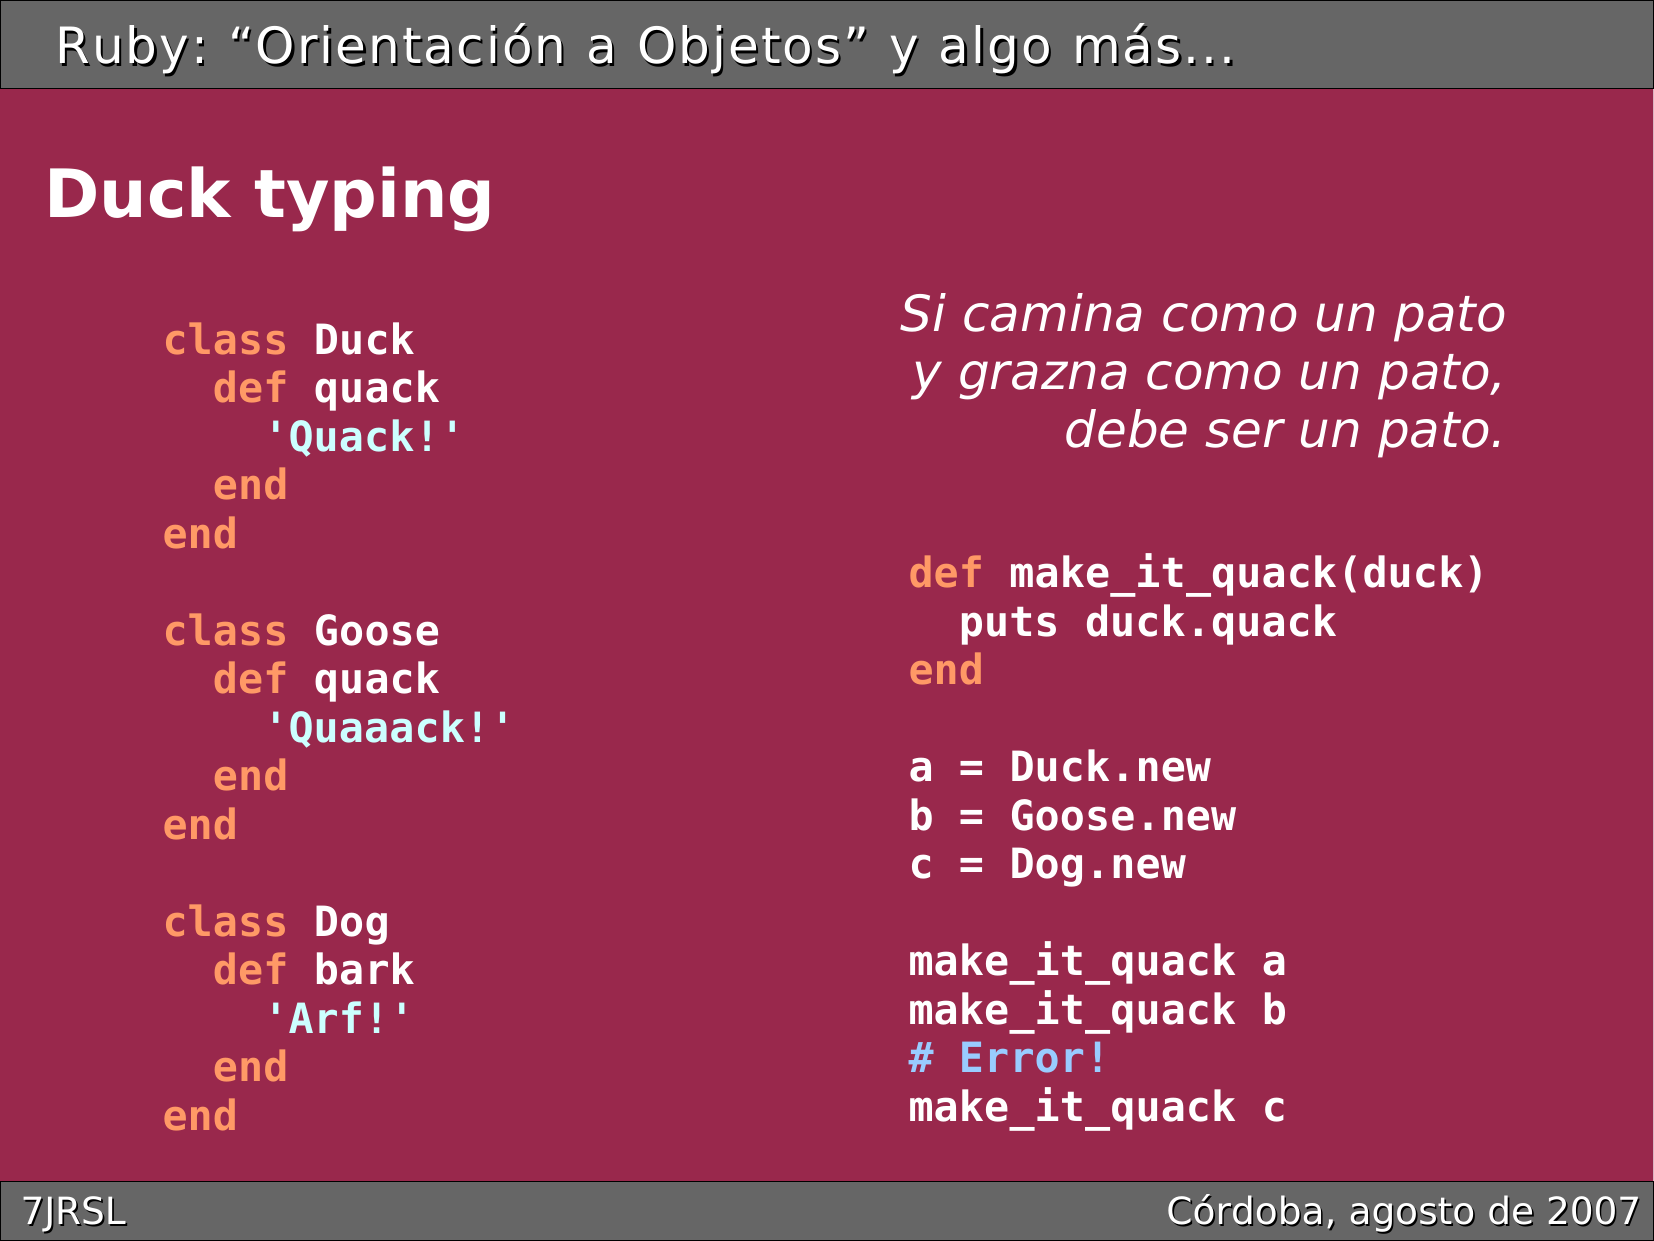

Ruby: “Orientación a Objetos” y algo más...
Duck typing
Si camina como un pato
y grazna como un pato,
debe ser un pato.
class Duck
 def quack
 'Quack!'
 end
end
class Goose
 def quack
 'Quaaack!'
 end
end
class Dog
 def bark
 'Arf!'
 end
end
def make_it_quack(duck)
 puts duck.quack
end
a = Duck.new
b = Goose.new
c = Dog.new
make_it_quack a
make_it_quack b
# Error!
make_it_quack c
7JRSL
Córdoba, agosto de 2007